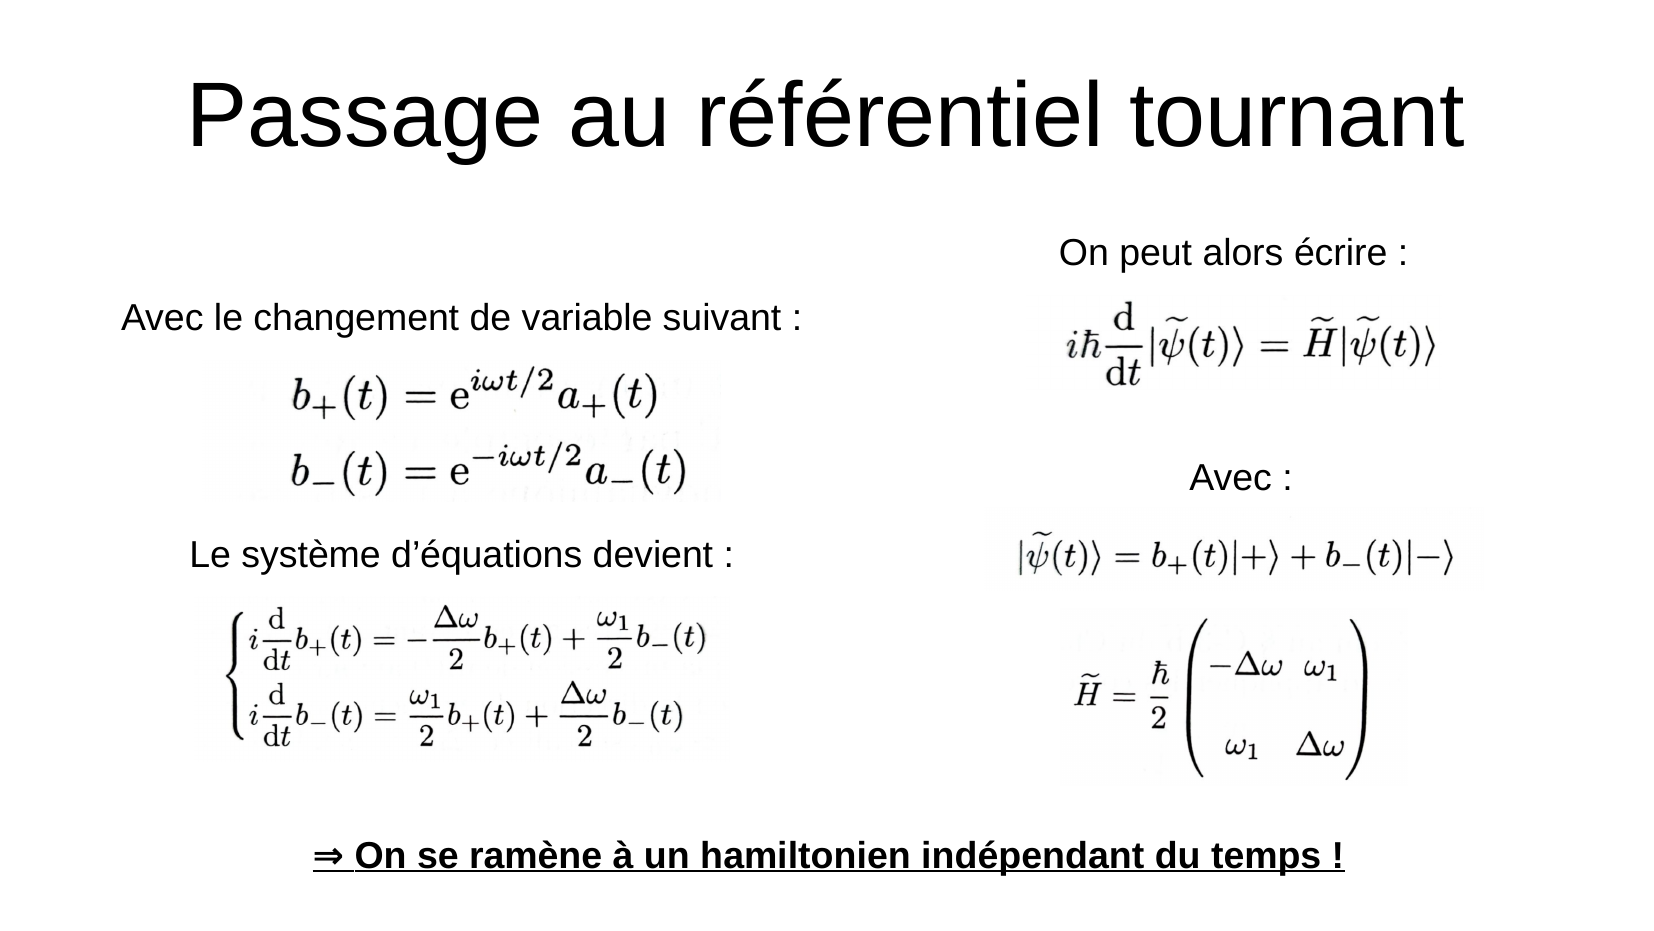

# Passage au référentiel tournant
On peut alors écrire :
Avec le changement de variable suivant :
Avec :
Le système d’équations devient :
⇒ On se ramène à un hamiltonien indépendant du temps !